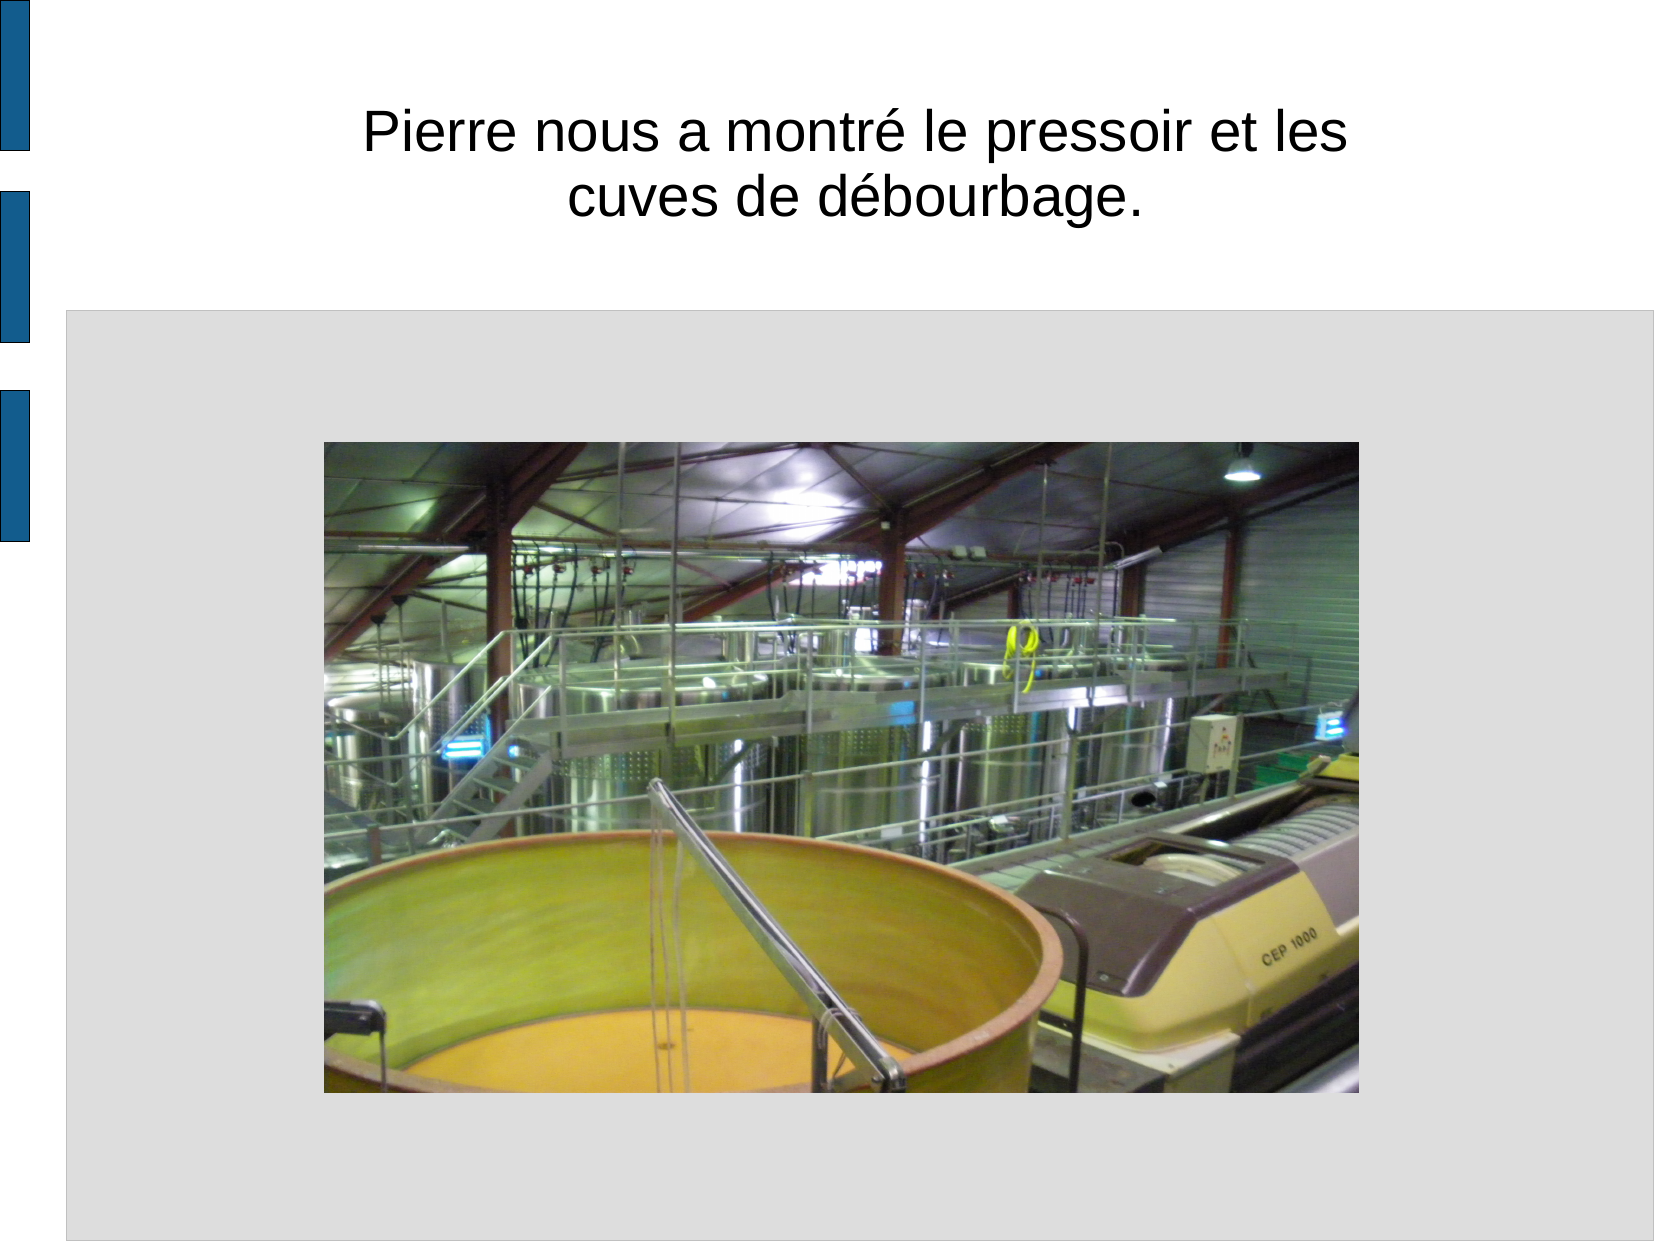

Pierre nous a montré le pressoir et les cuves de débourbage.
Cuve de stockage
Pressoir
Cuve de débourbage